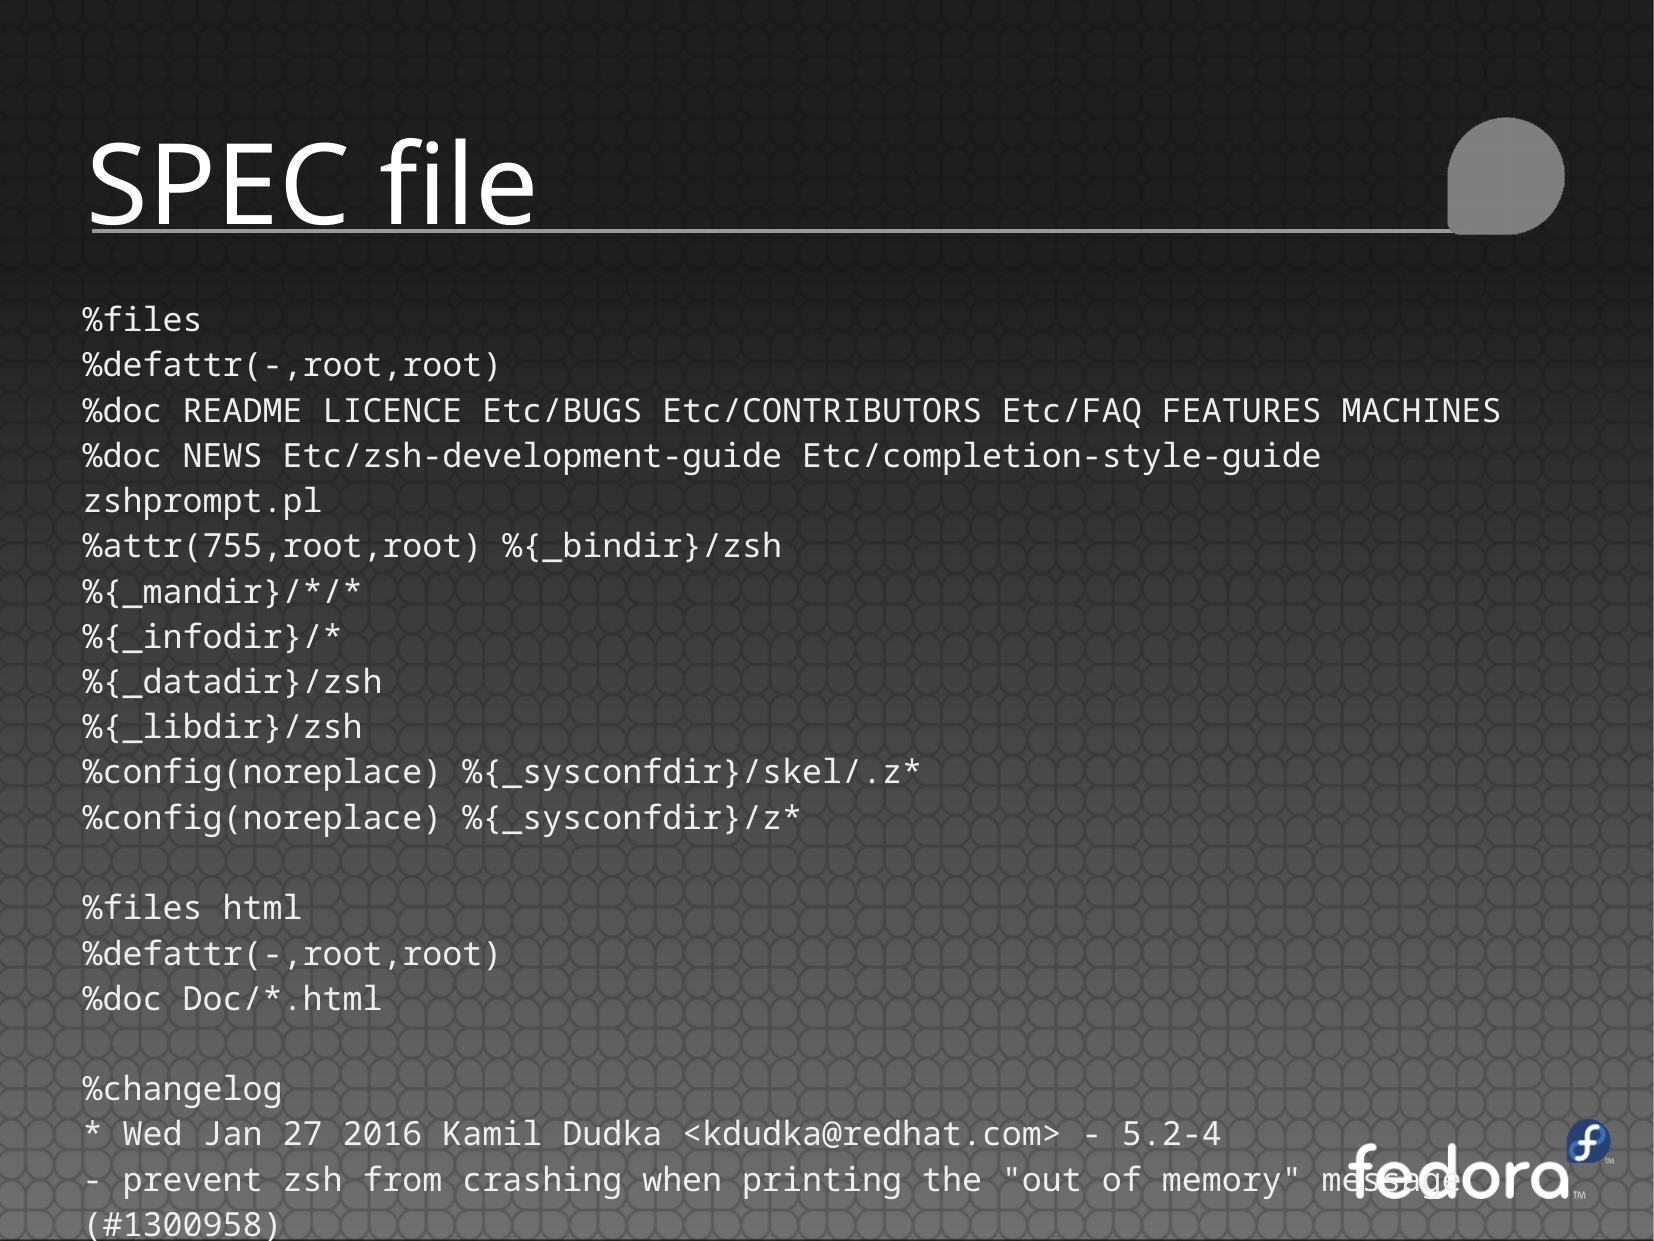

# SPEC file
%files
%defattr(-,root,root)
%doc README LICENCE Etc/BUGS Etc/CONTRIBUTORS Etc/FAQ FEATURES MACHINES
%doc NEWS Etc/zsh-development-guide Etc/completion-style-guide zshprompt.pl
%attr(755,root,root) %{_bindir}/zsh
%{_mandir}/*/*
%{_infodir}/*
%{_datadir}/zsh
%{_libdir}/zsh
%config(noreplace) %{_sysconfdir}/skel/.z*
%config(noreplace) %{_sysconfdir}/z*
%files html
%defattr(-,root,root)
%doc Doc/*.html
%changelog
* Wed Jan 27 2016 Kamil Dudka <kdudka@redhat.com> - 5.2-4
- prevent zsh from crashing when printing the "out of memory" message (#1300958)